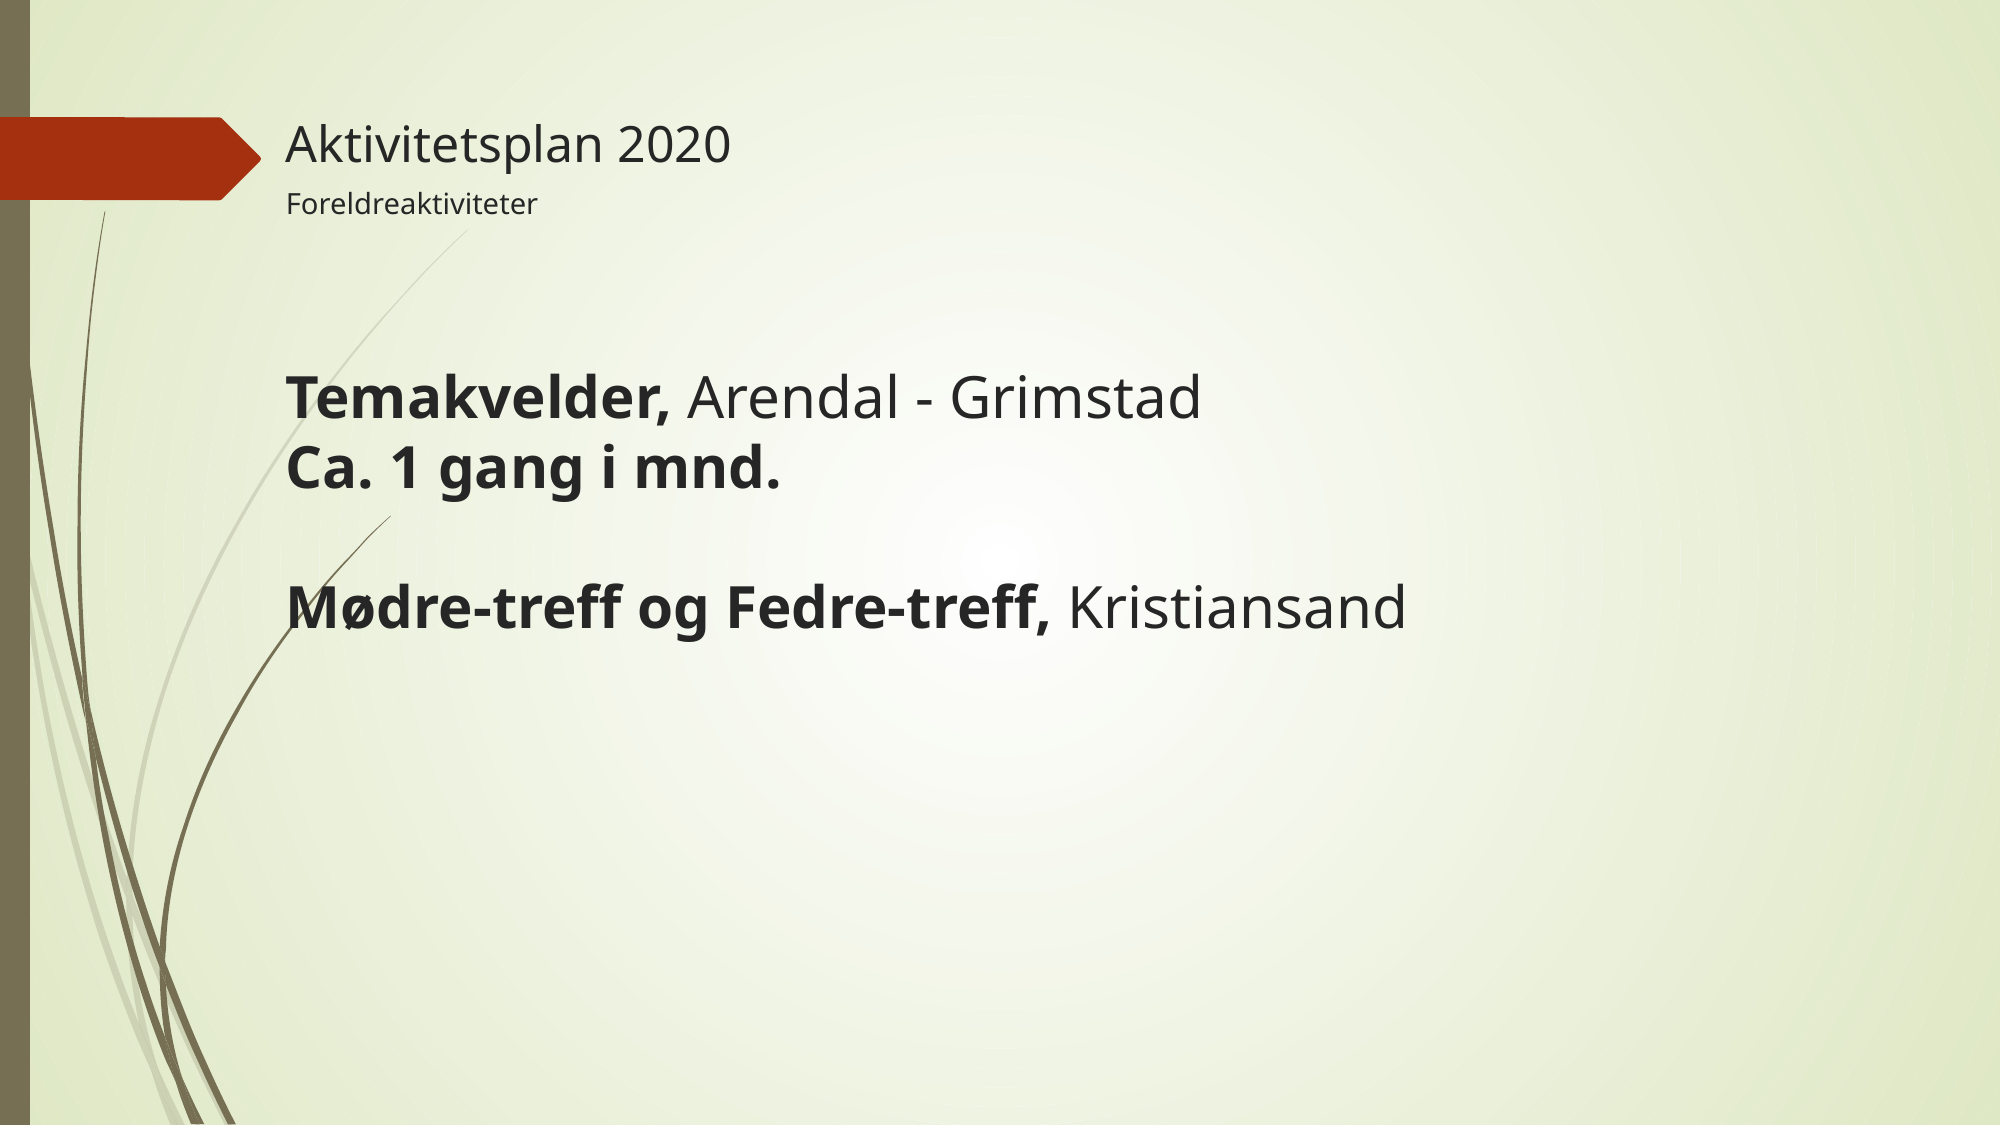

Aktivitetsplan 2020
# Foreldreaktiviteter Temakvelder, Arendal - Grimstad Ca. 1 gang i mnd.   Mødre-treff og Fedre-treff, Kristiansand